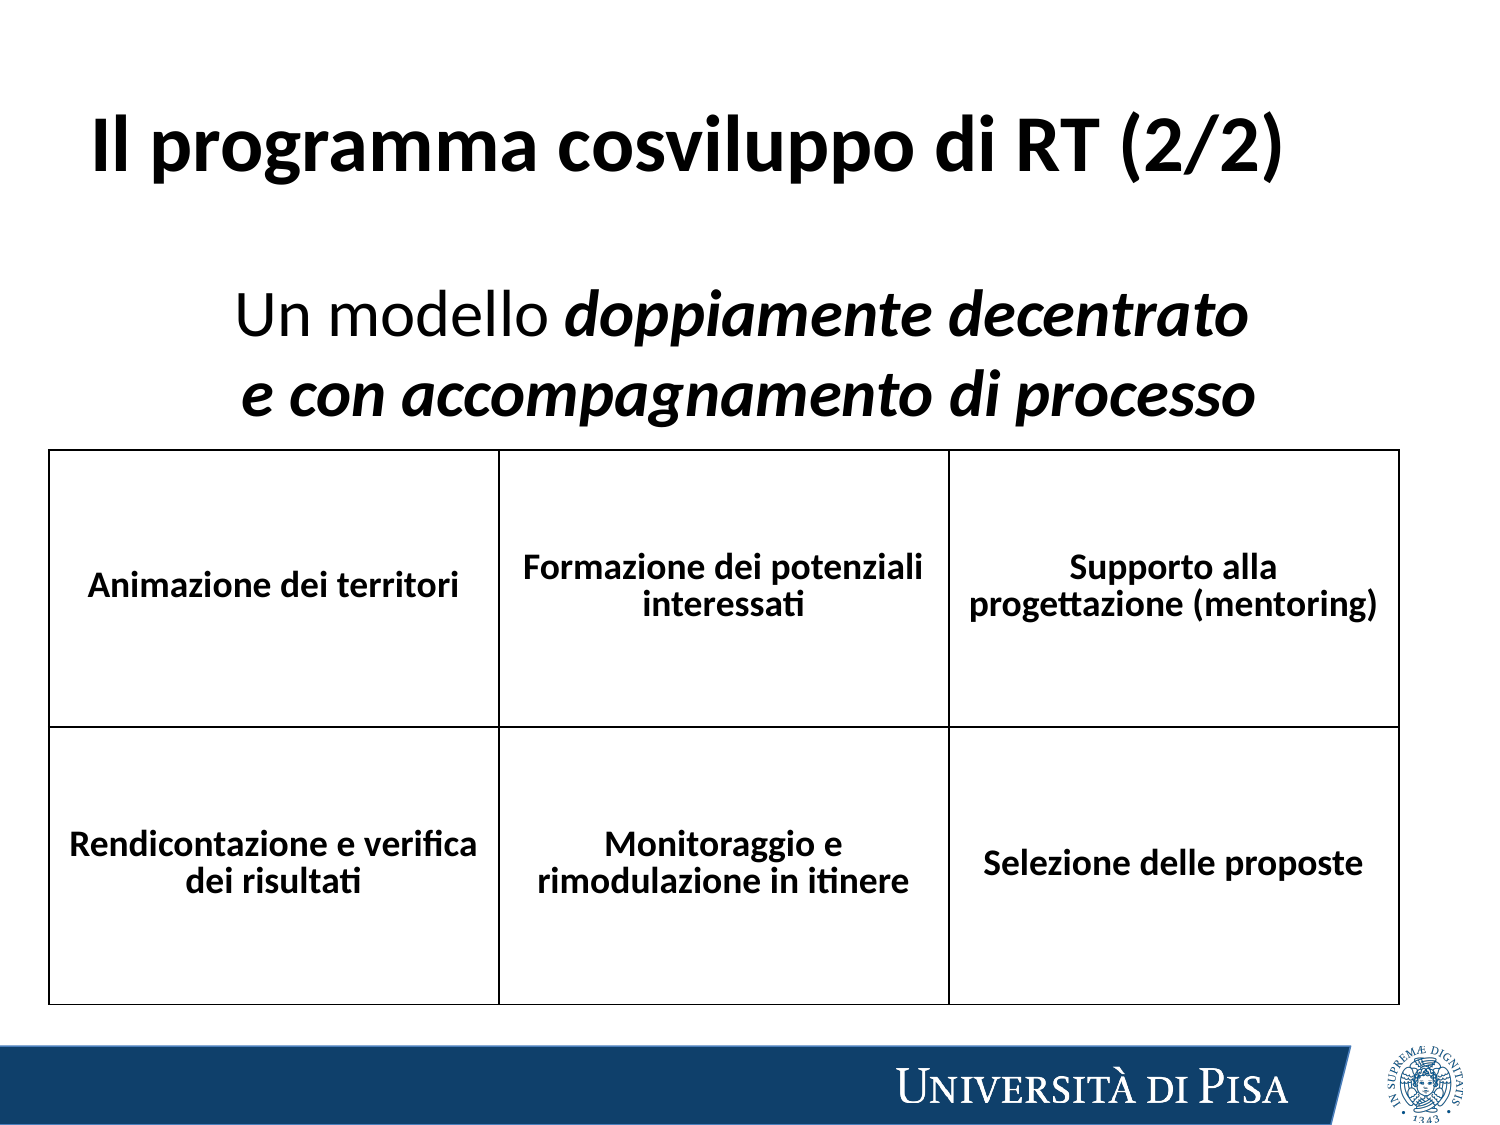

# Il programma cosviluppo di RT (2/2)
Un modello doppiamente decentrato
e con accompagnamento di processo
| Animazione dei territori | Formazione dei potenziali interessati | Supporto alla progettazione (mentoring) |
| --- | --- | --- |
| Rendicontazione e verifica dei risultati | Monitoraggio e rimodulazione in itinere | Selezione delle proposte |